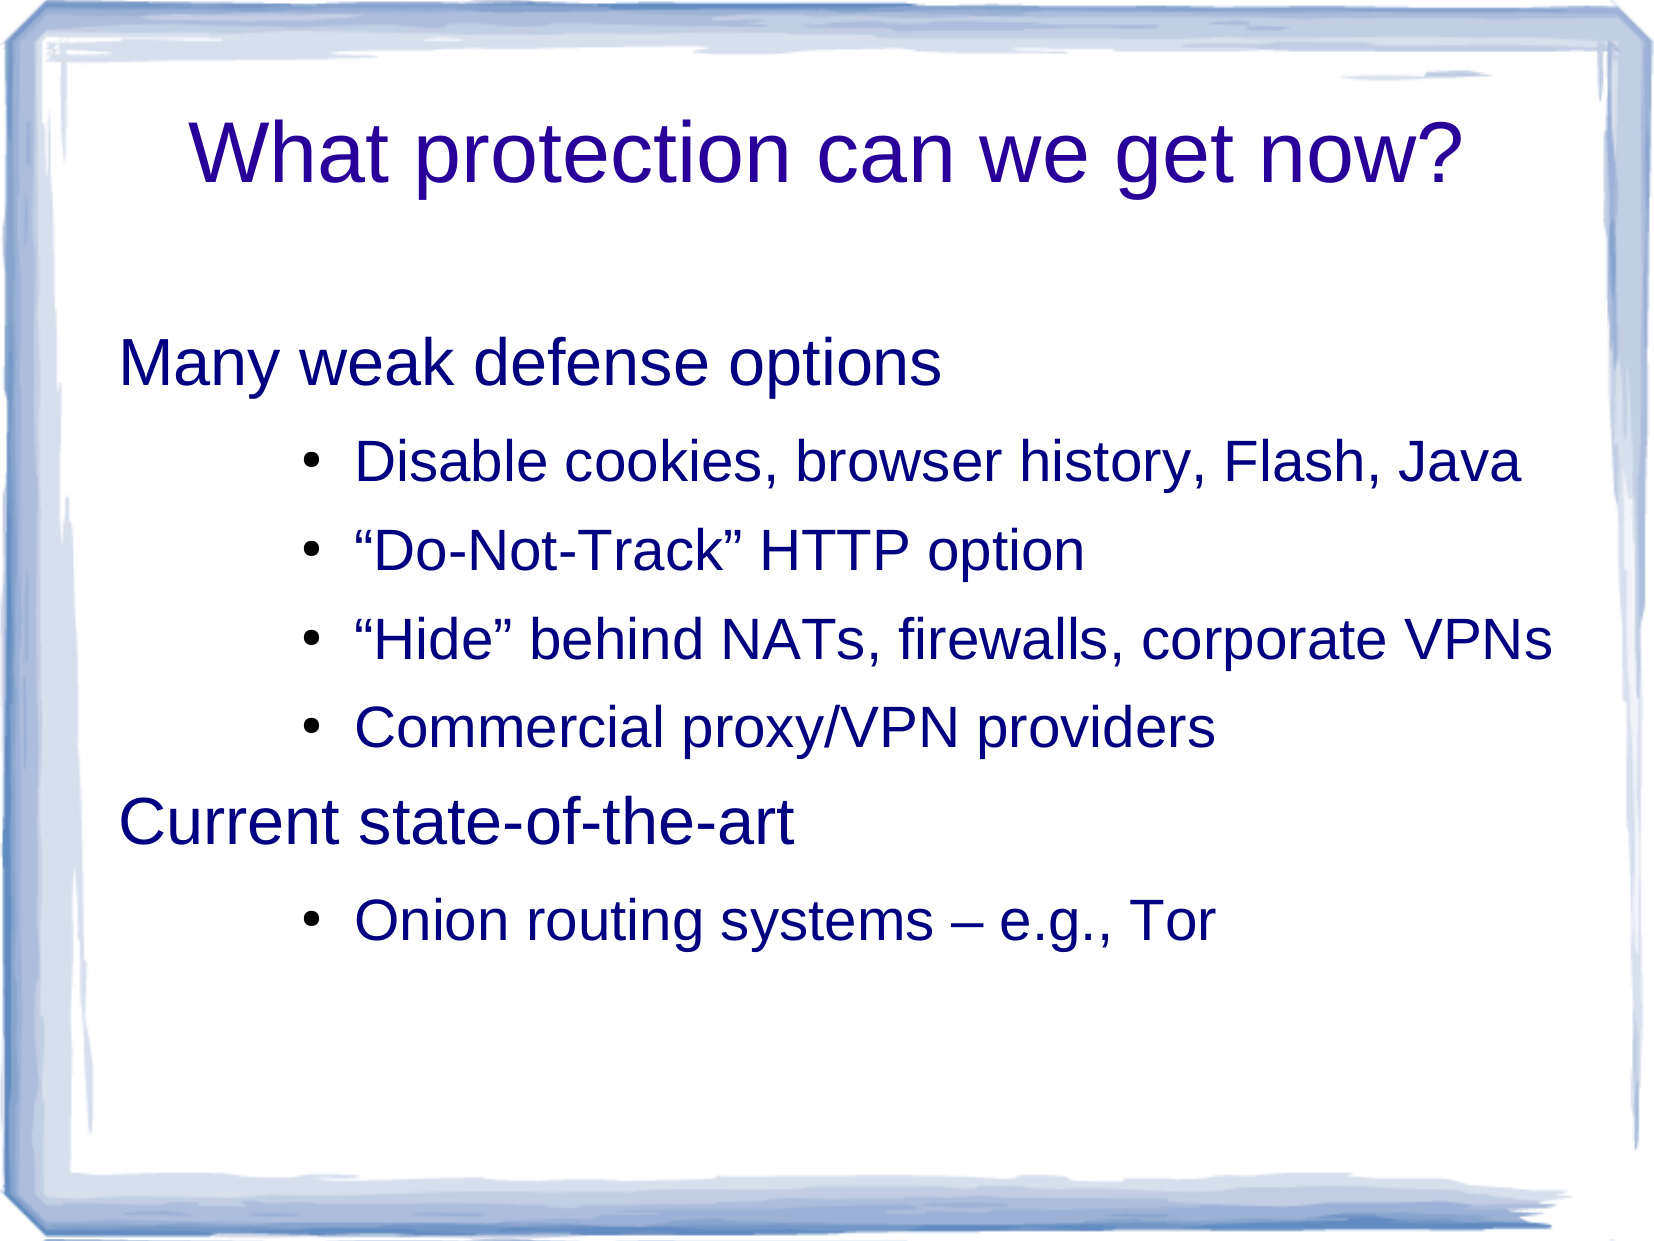

# What protection can we get now?
Many weak defense options
Disable cookies, browser history, Flash, Java
“Do-Not-Track” HTTP option
“Hide” behind NATs, firewalls, corporate VPNs
Commercial proxy/VPN providers
Current state-of-the-art
Onion routing systems – e.g., Tor